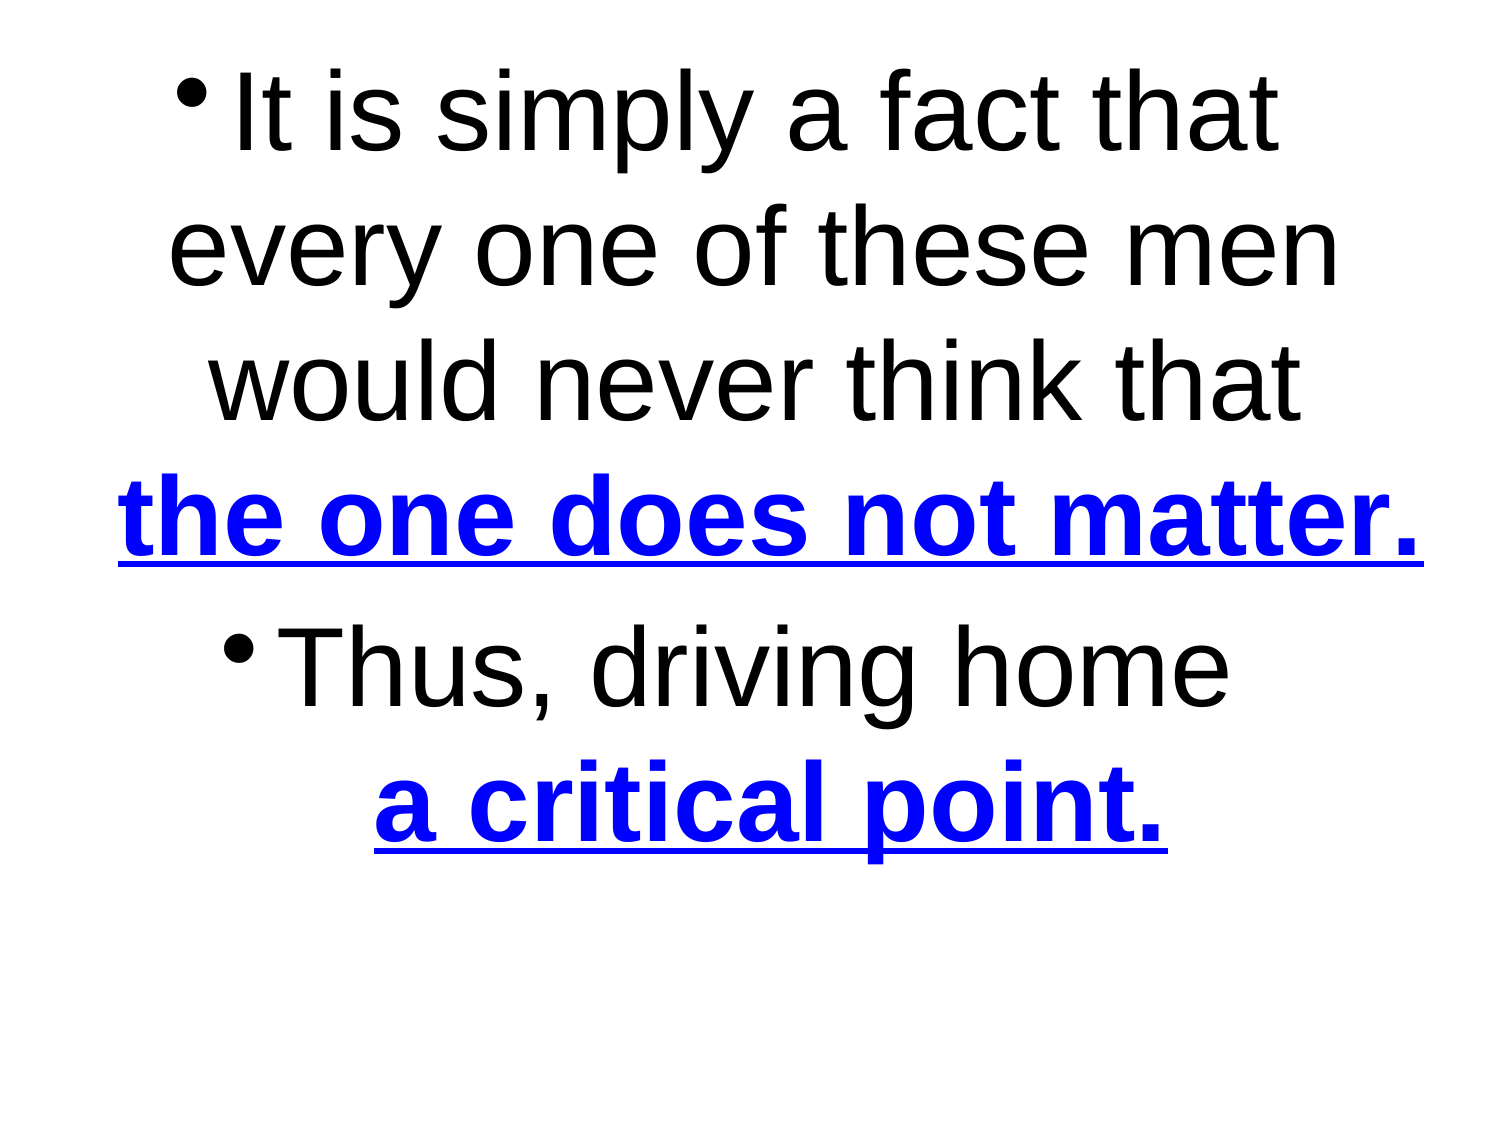

# It is simply a fact that every one of these men would never think that the one does not matter.
Thus, driving home
a critical point.